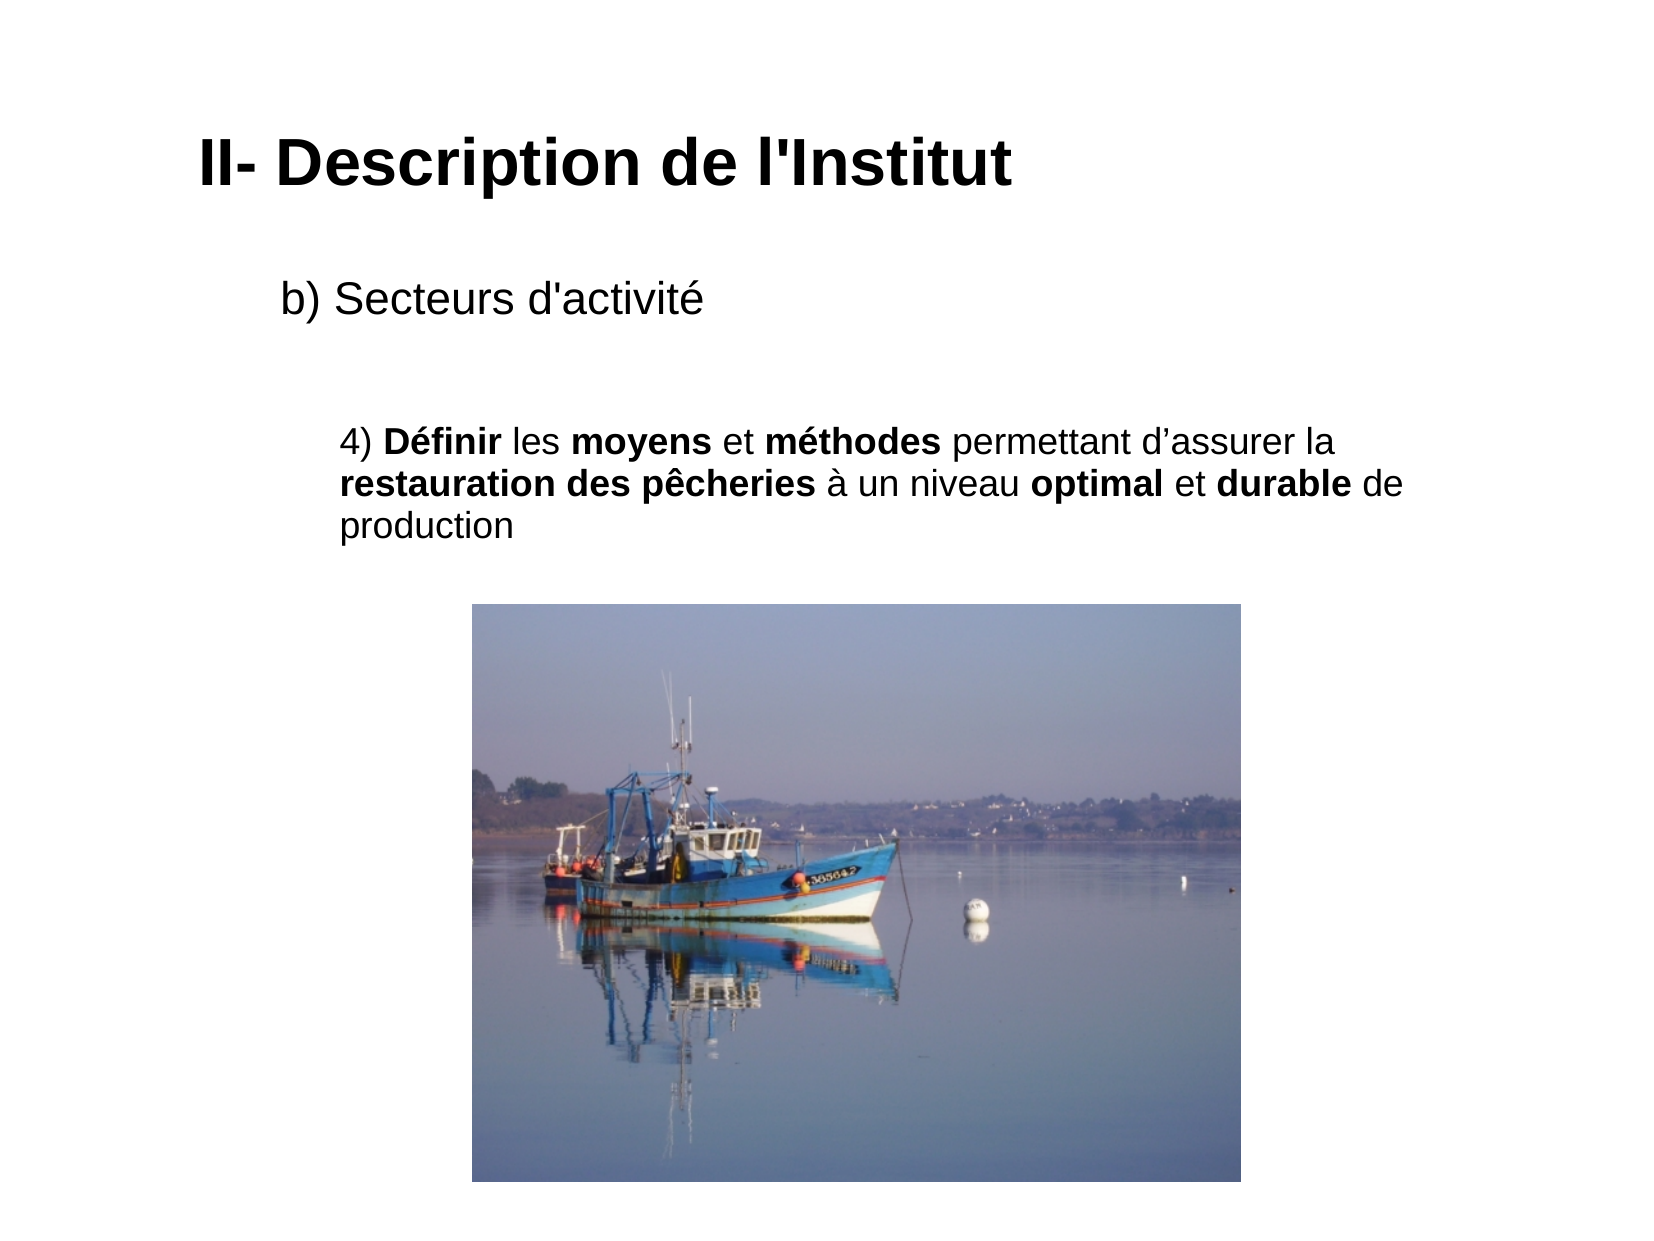

II- Description de l'Institut
b) Secteurs d'activité
4) Définir les moyens et méthodes permettant d’assurer la restauration des pêcheries à un niveau optimal et durable de production